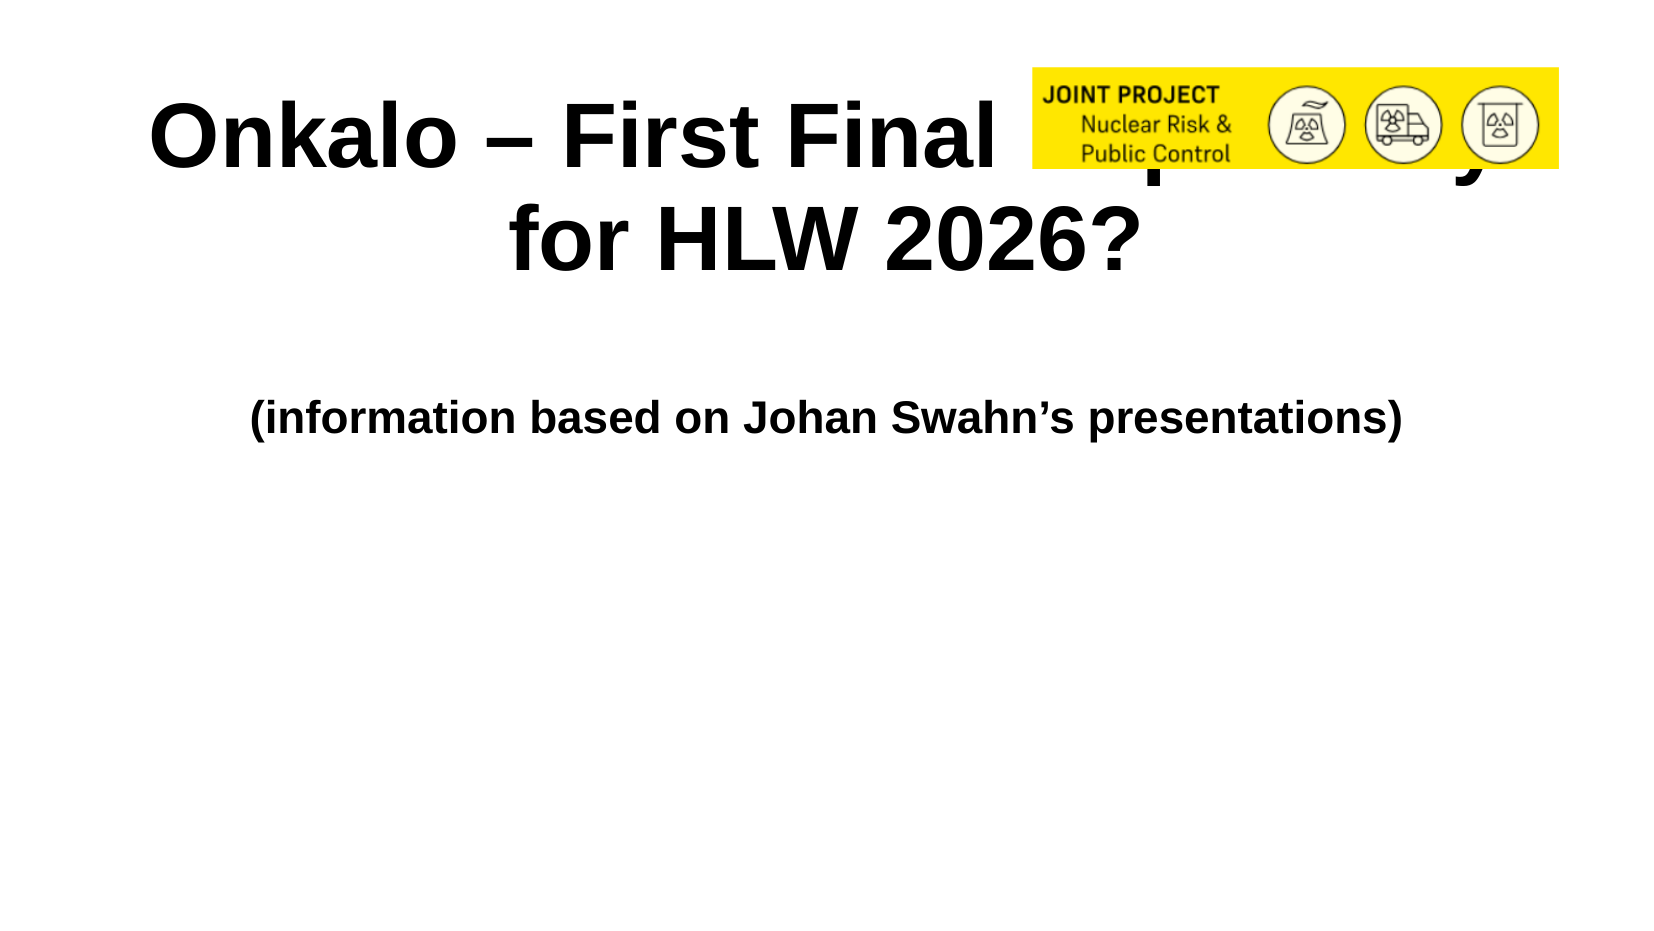

# Onkalo – First Final Repository for HLW 2026? (information based on Johan Swahn’s presentations)